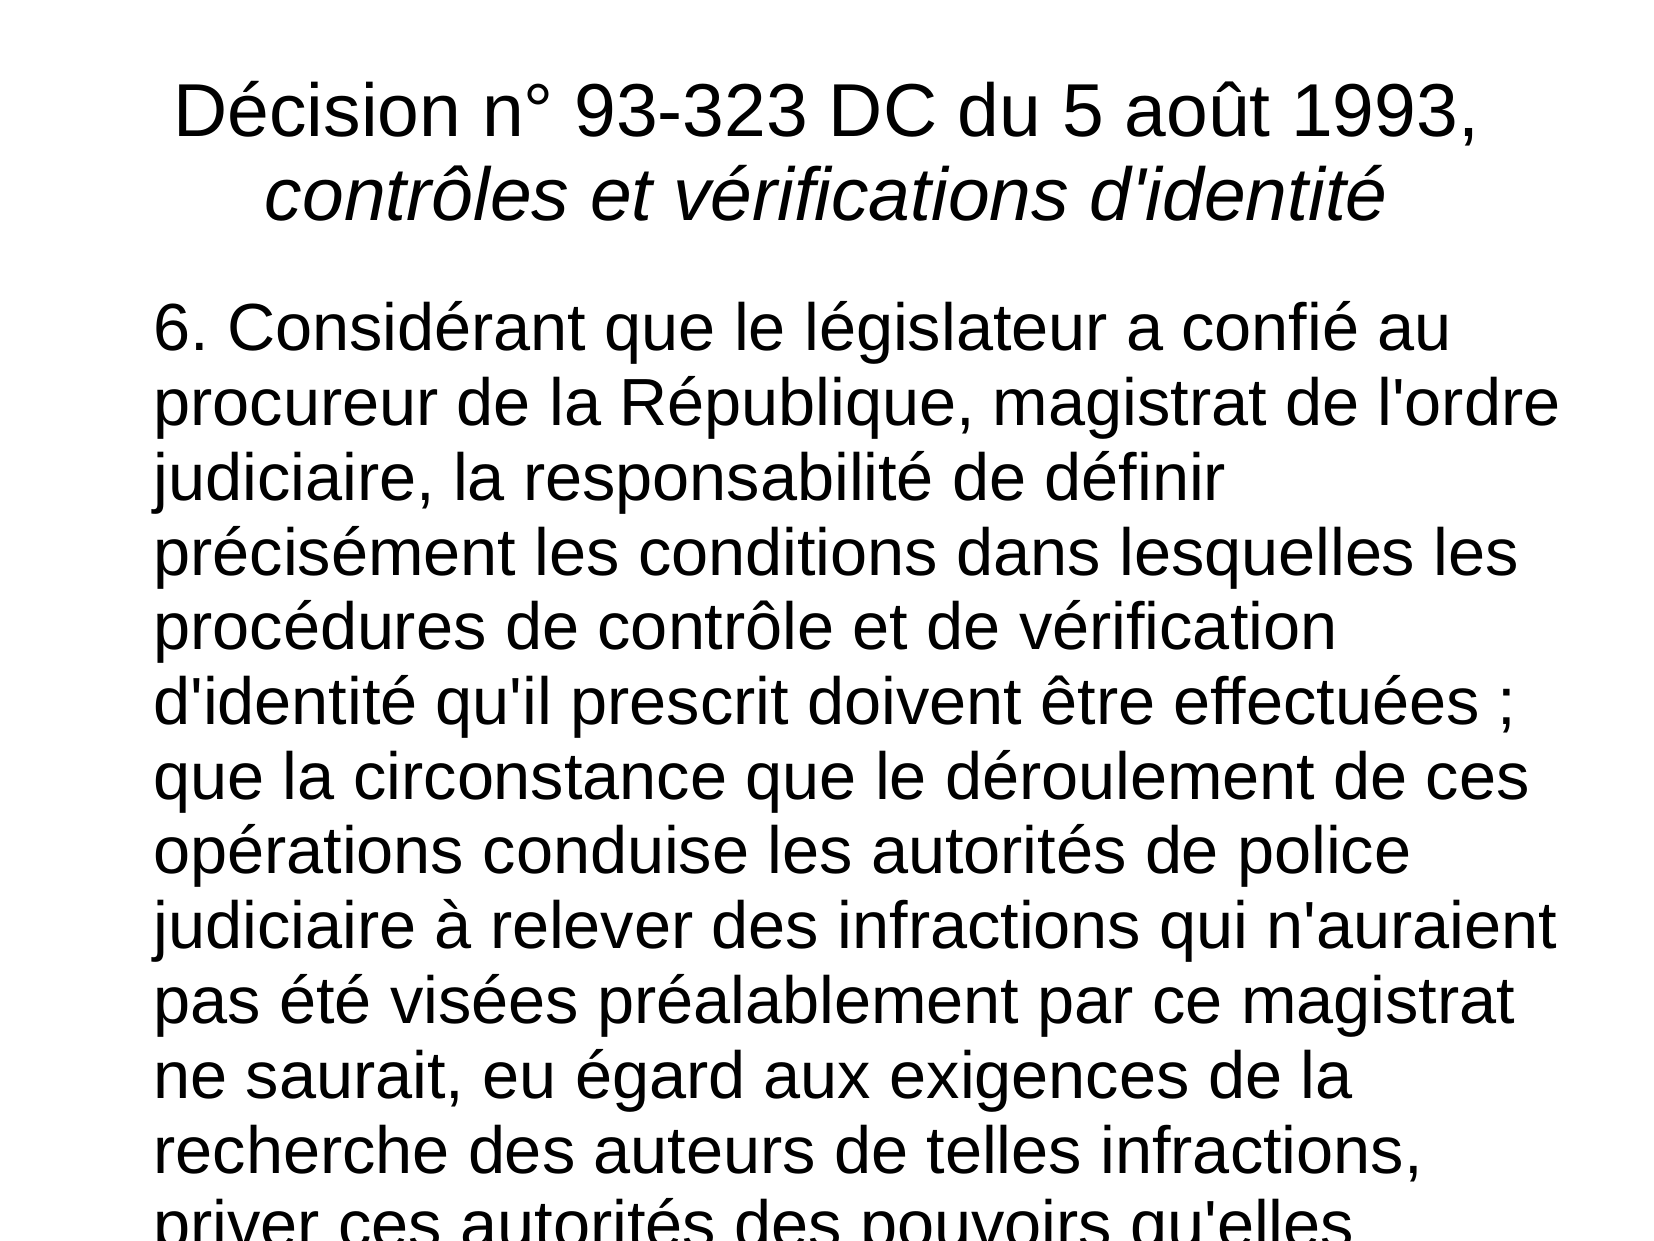

# Décision n° 93-323 DC du 5 août 1993, contrôles et vérifications d'identité
6. Considérant que le législateur a confié au procureur de la République, magistrat de l'ordre judiciaire, la responsabilité de définir précisément les conditions dans lesquelles les procédures de contrôle et de vérification d'identité qu'il prescrit doivent être effectuées ; que la circonstance que le déroulement de ces opérations conduise les autorités de police judiciaire à relever des infractions qui n'auraient pas été visées préalablement par ce magistrat ne saurait, eu égard aux exigences de la recherche des auteurs de telles infractions, priver ces autorités des pouvoirs qu'elles tiennent de façon générale des dispositions du code de procédure pénale ; que par ailleurs celles-ci demeurent soumises aux obligations qui leur incombent en application des prescriptions de ce code, notamment à l'égard du procureur de la République ; que, dès lors, les garanties attachées au respect de la liberté individuelle sous le contrôle de l'autorité judiciaire ne sont pas méconnues ; qu'ainsi le grief invoqué doit être écarté ;